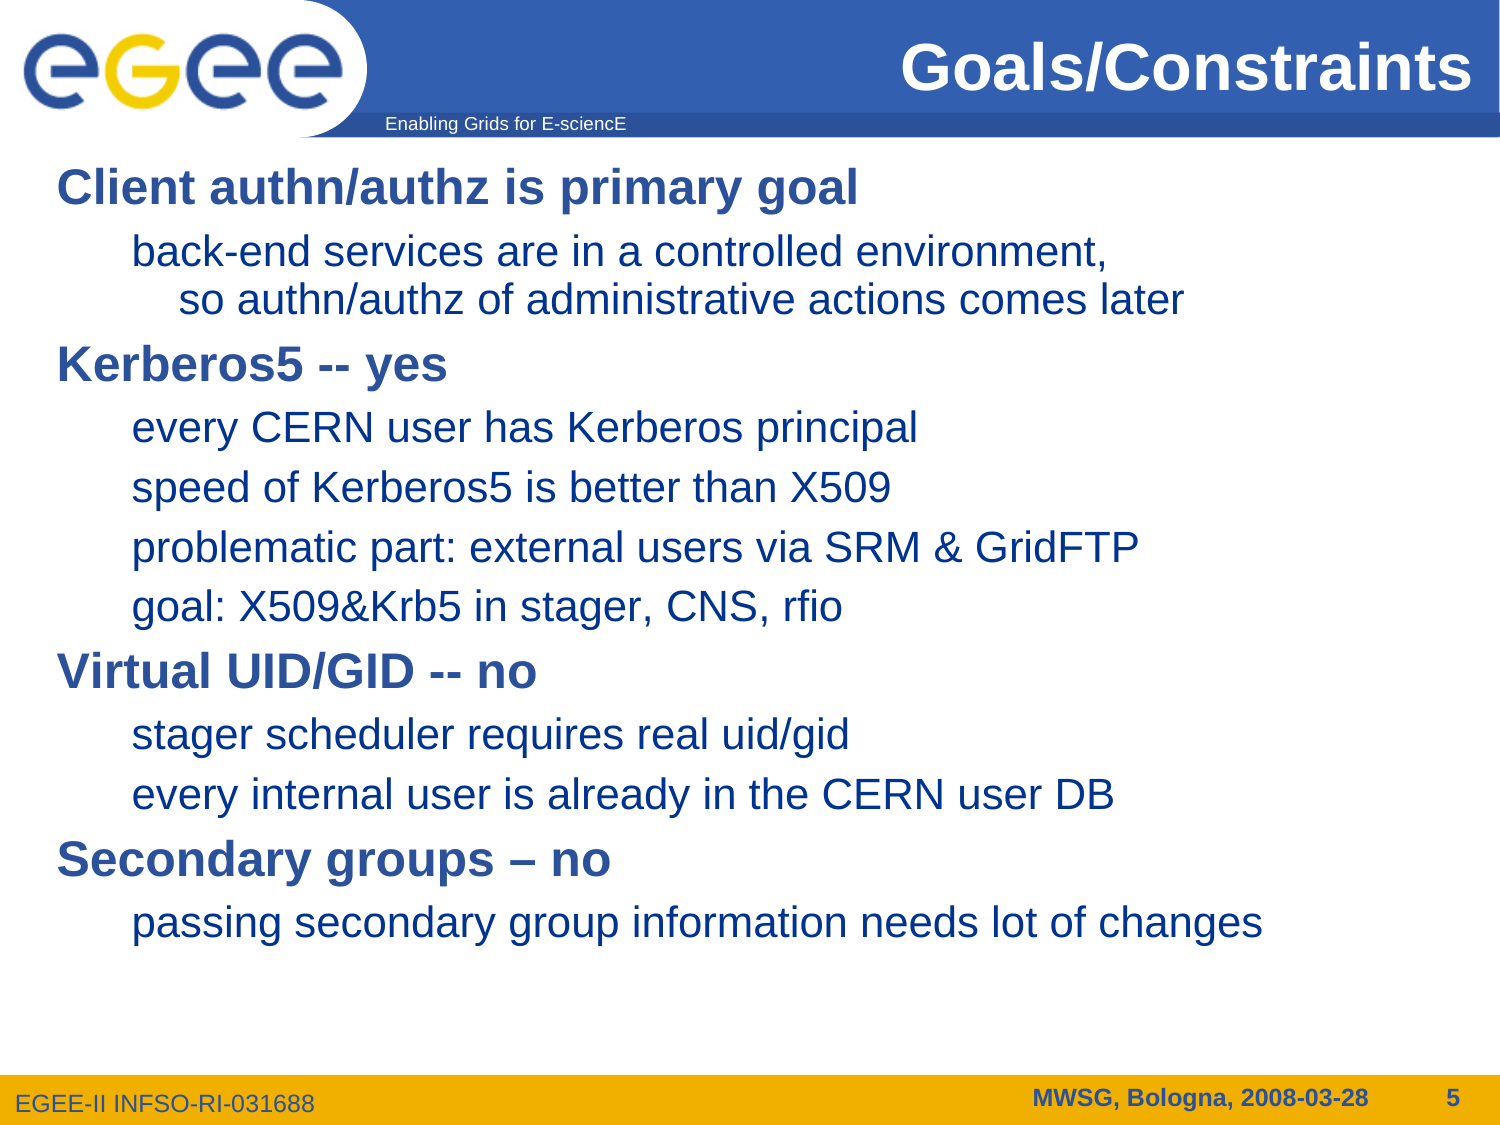

# Goals/Constraints
Client authn/authz is primary goal
back-end services are in a controlled environment,
so authn/authz of administrative actions comes later
Kerberos5 -- yes
every CERN user has Kerberos principal
speed of Kerberos5 is better than X509
problematic part: external users via SRM & GridFTP
goal: X509&Krb5 in stager, CNS, rfio
Virtual UID/GID -- no
stager scheduler requires real uid/gid
every internal user is already in the CERN user DB
Secondary groups – no
passing secondary group information needs lot of changes
MWSG, Bologna, 2008-03-28
5